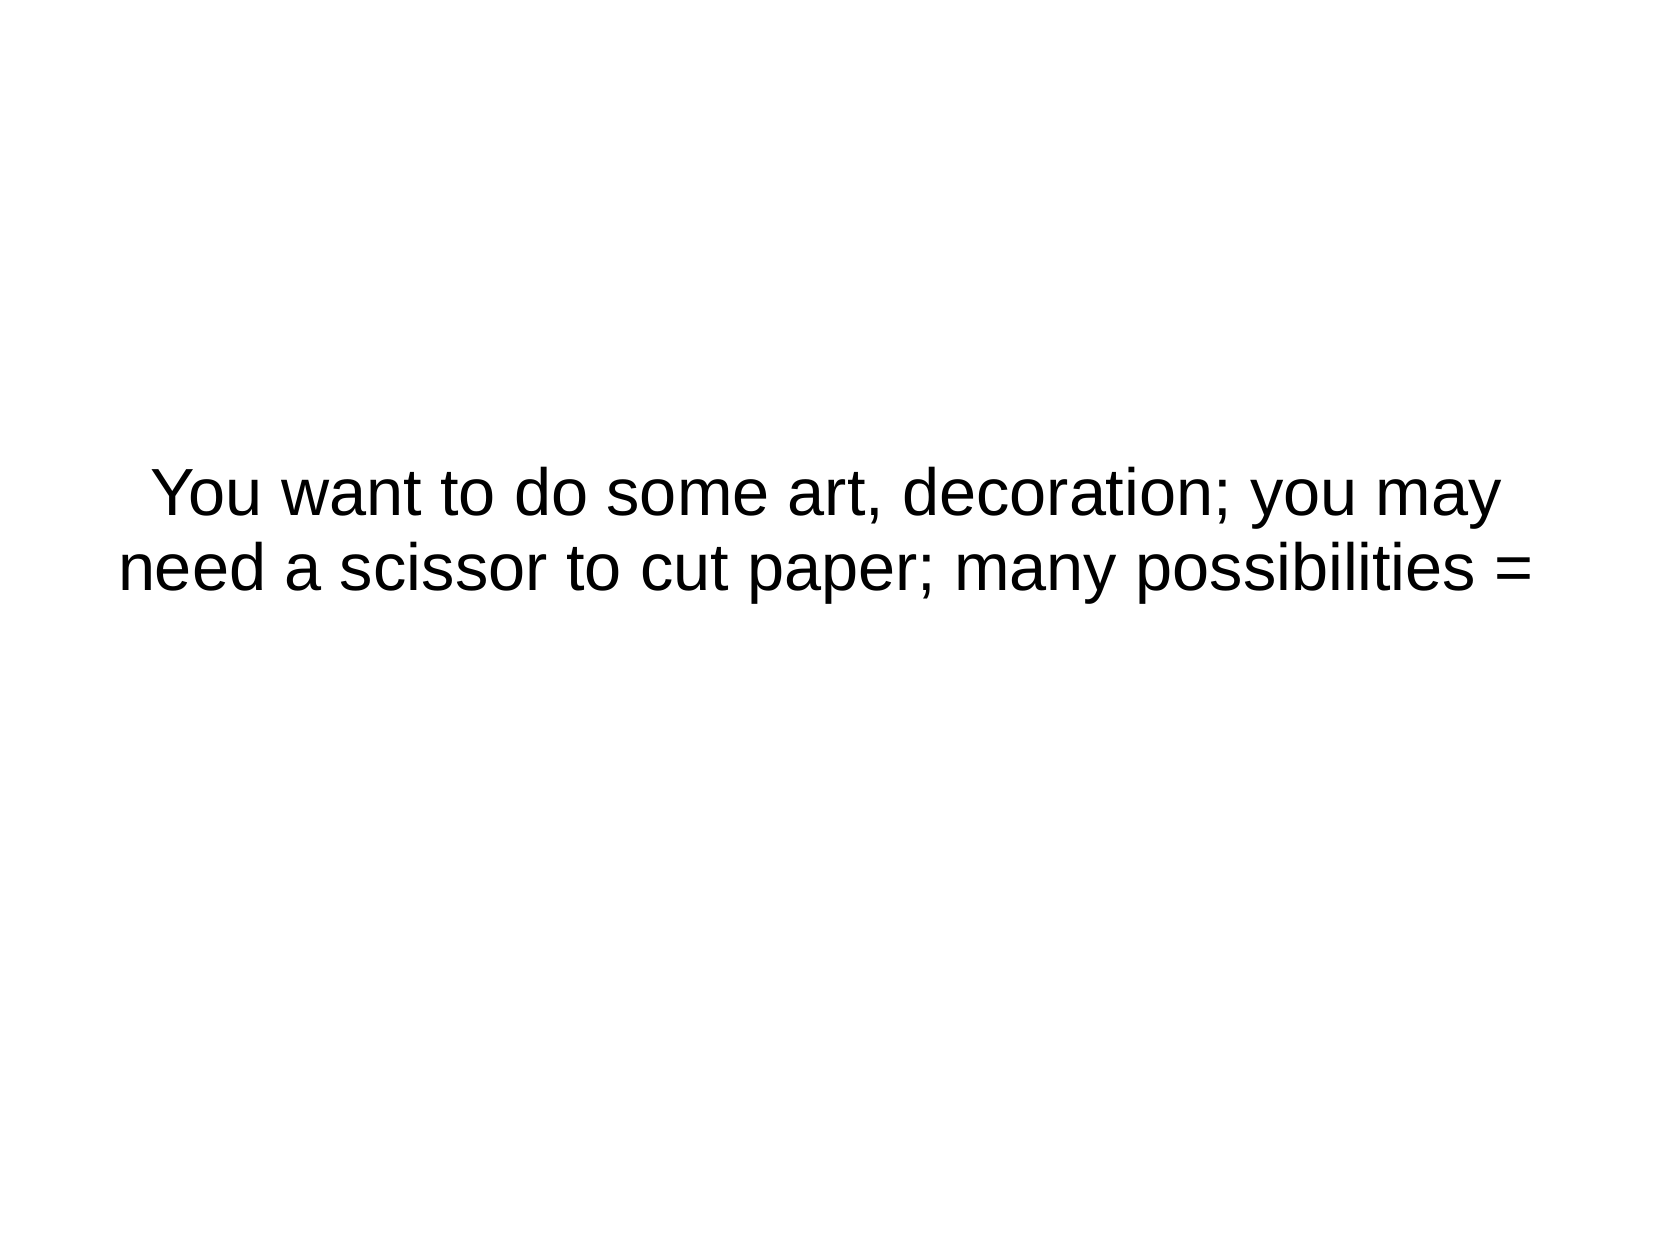

# You want to do some art, decoration; you may need a scissor to cut paper; many possibilities =